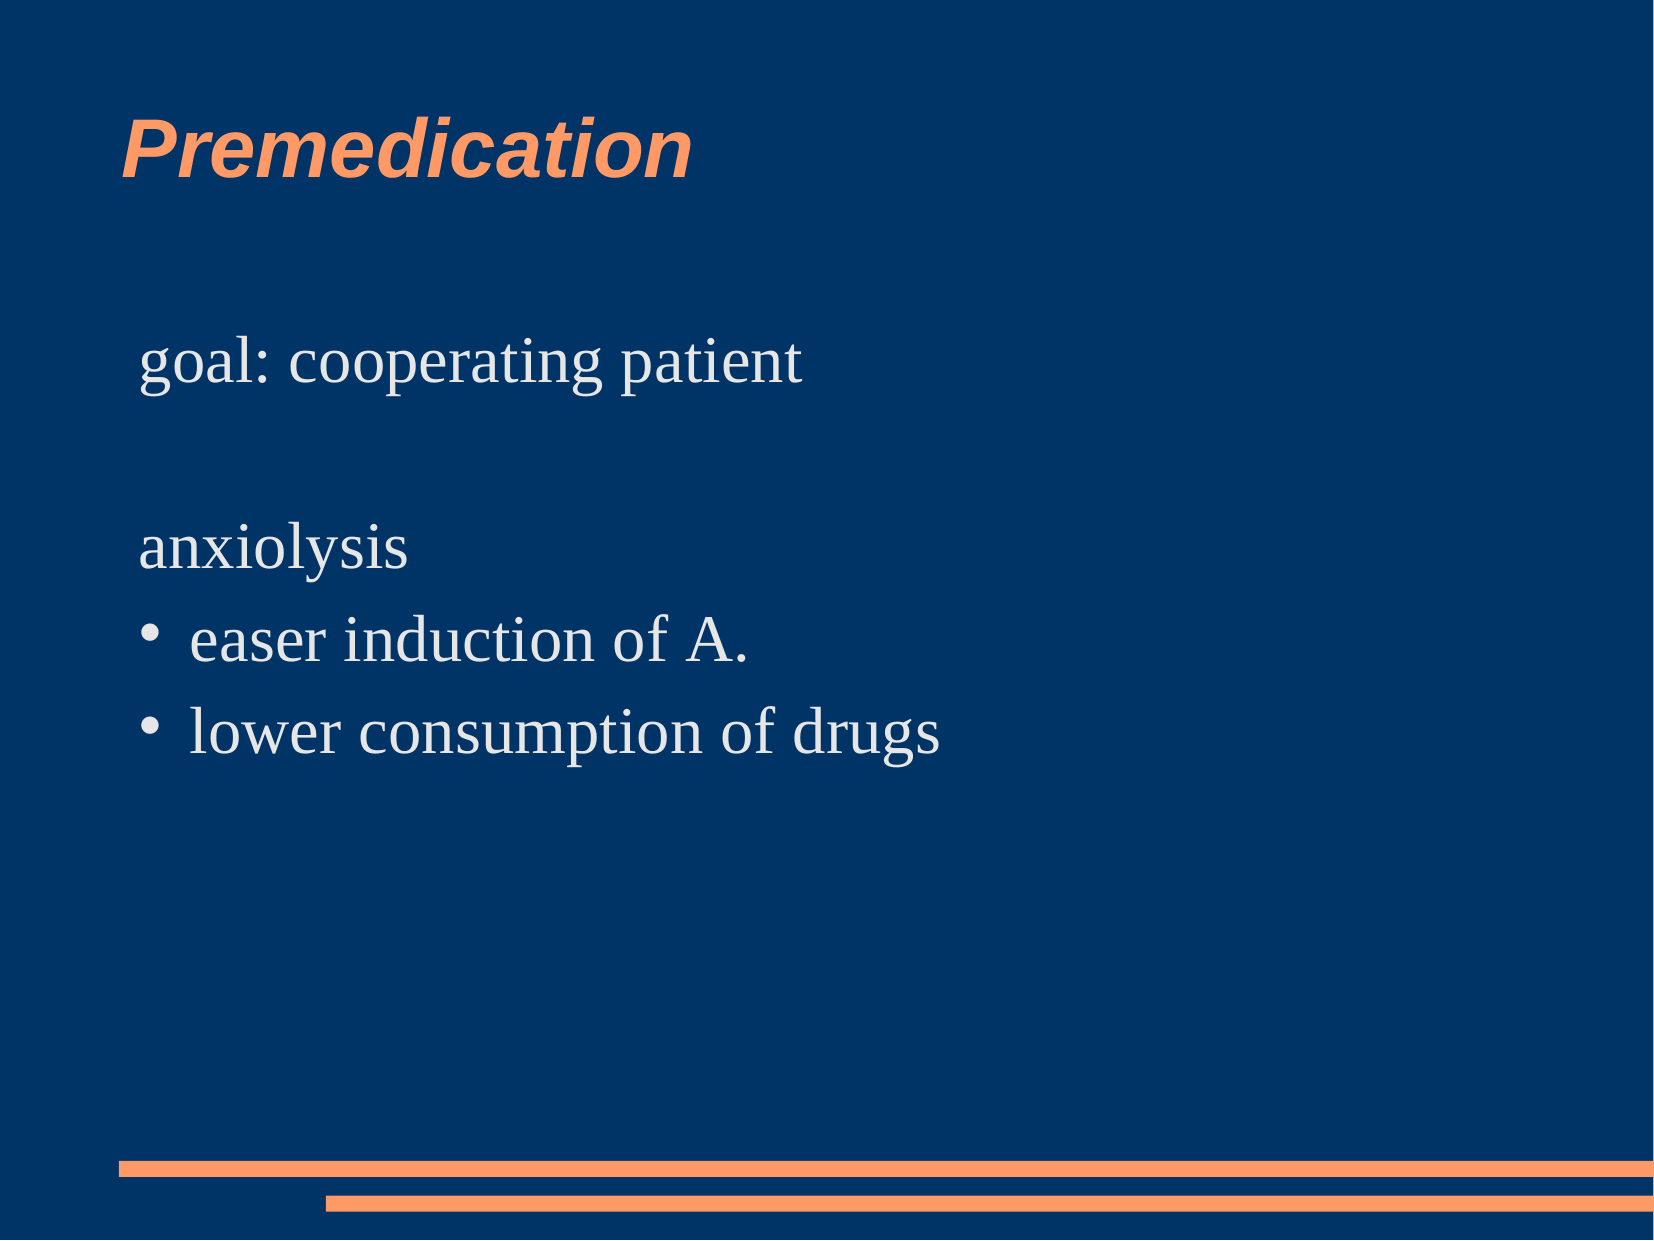

# Premedication
goal: cooperating patient
anxiolysis
easer induction of A.
lower consumption of drugs